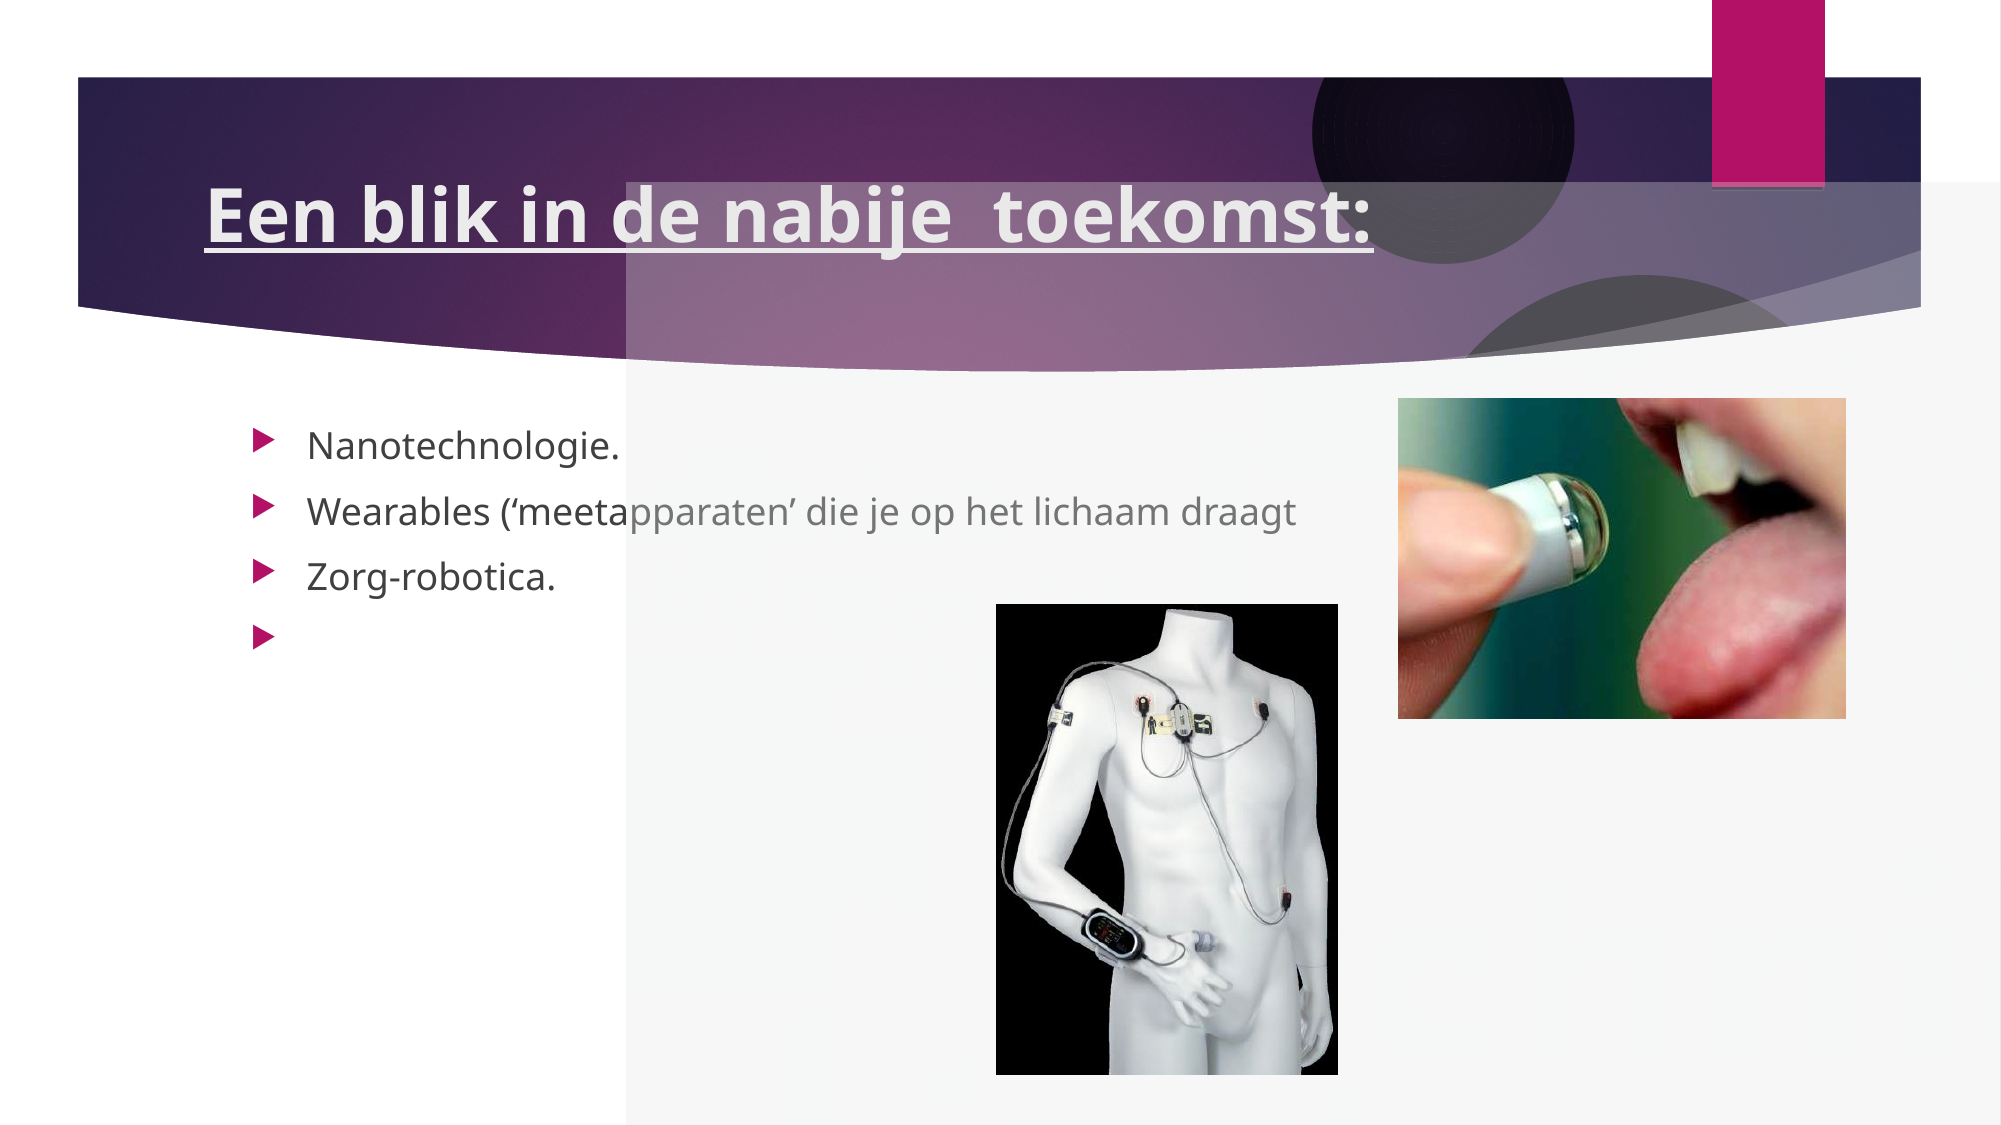

# Een blik in de nabije toekomst:
Nanotechnologie.
Wearables (‘meetapparaten’ die je op het lichaam draagt
Zorg-robotica.